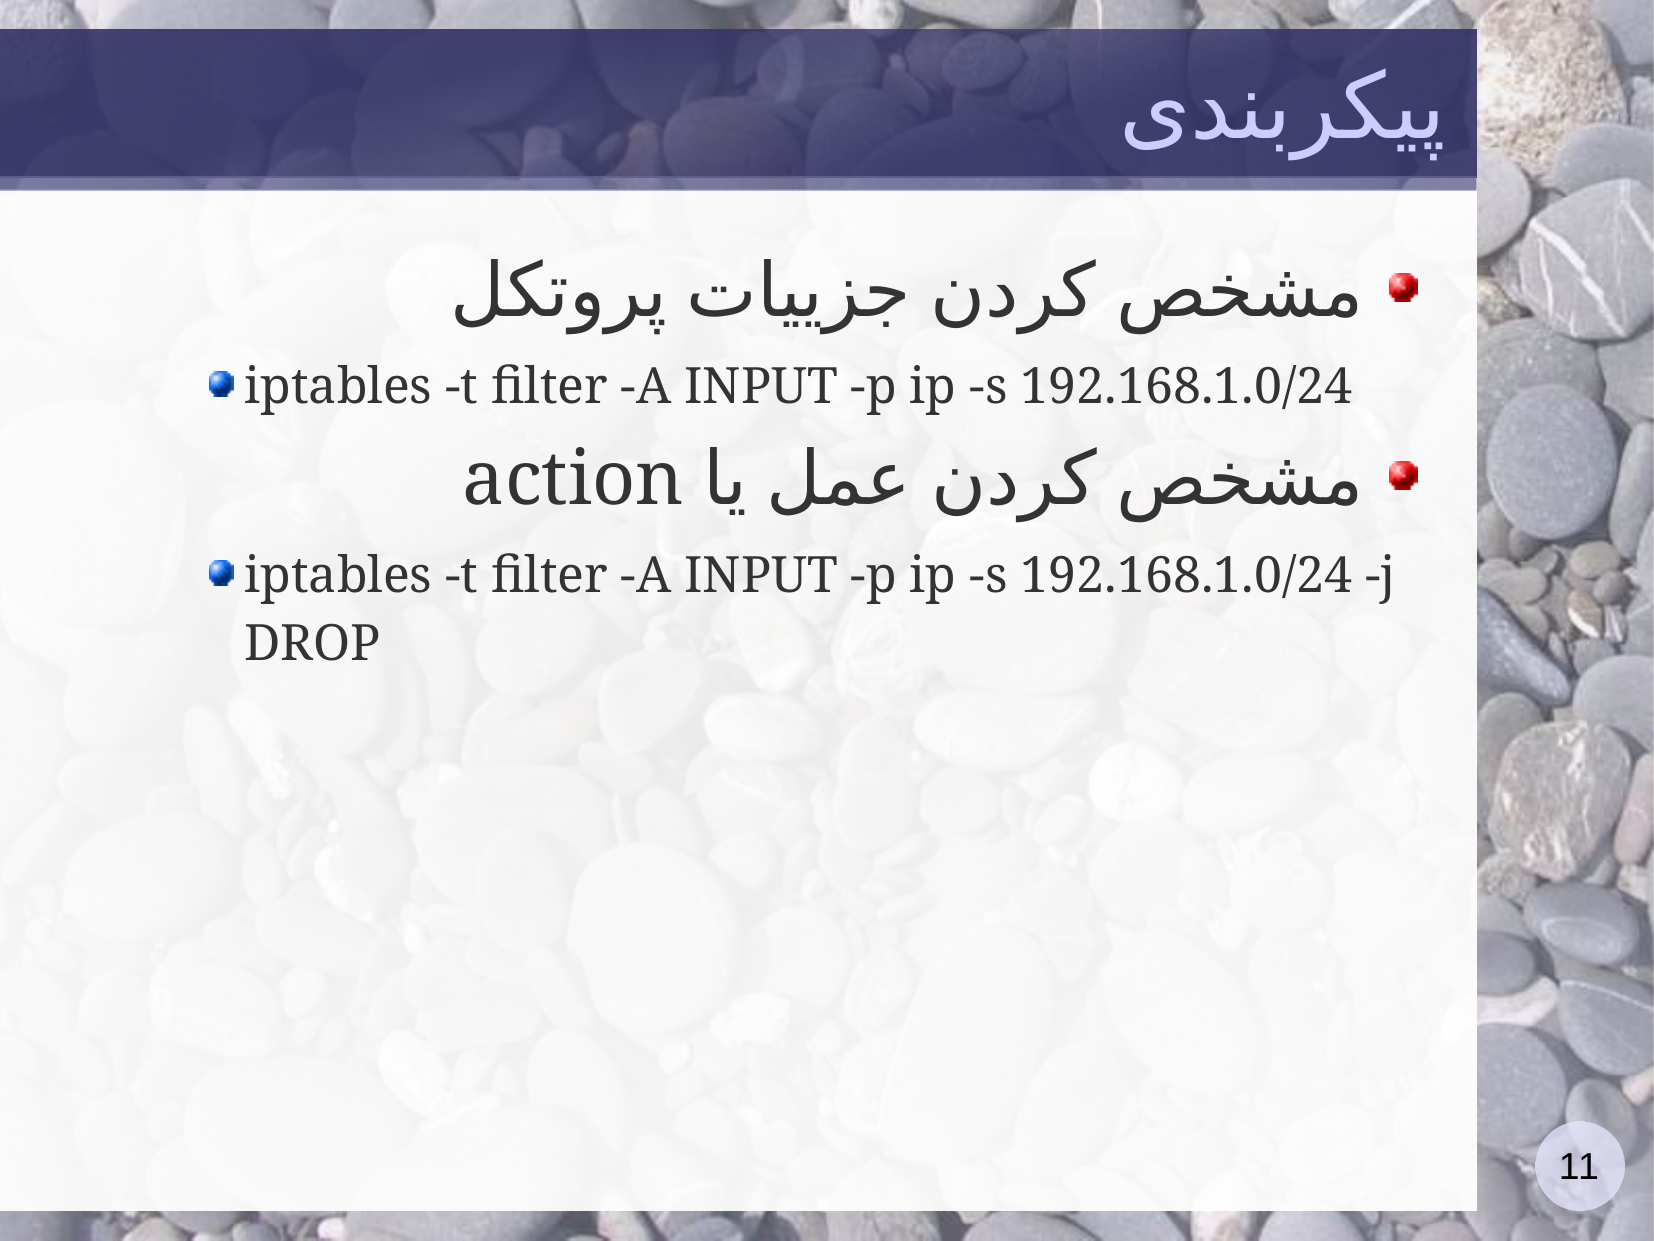

# پیکربندی
مشخص کردن جزییات پروتکل
iptables -t filter -A INPUT -p ip -s 192.168.1.0/24
مشخص کردن عمل یا action
iptables -t filter -A INPUT -p ip -s 192.168.1.0/24 -j DROP